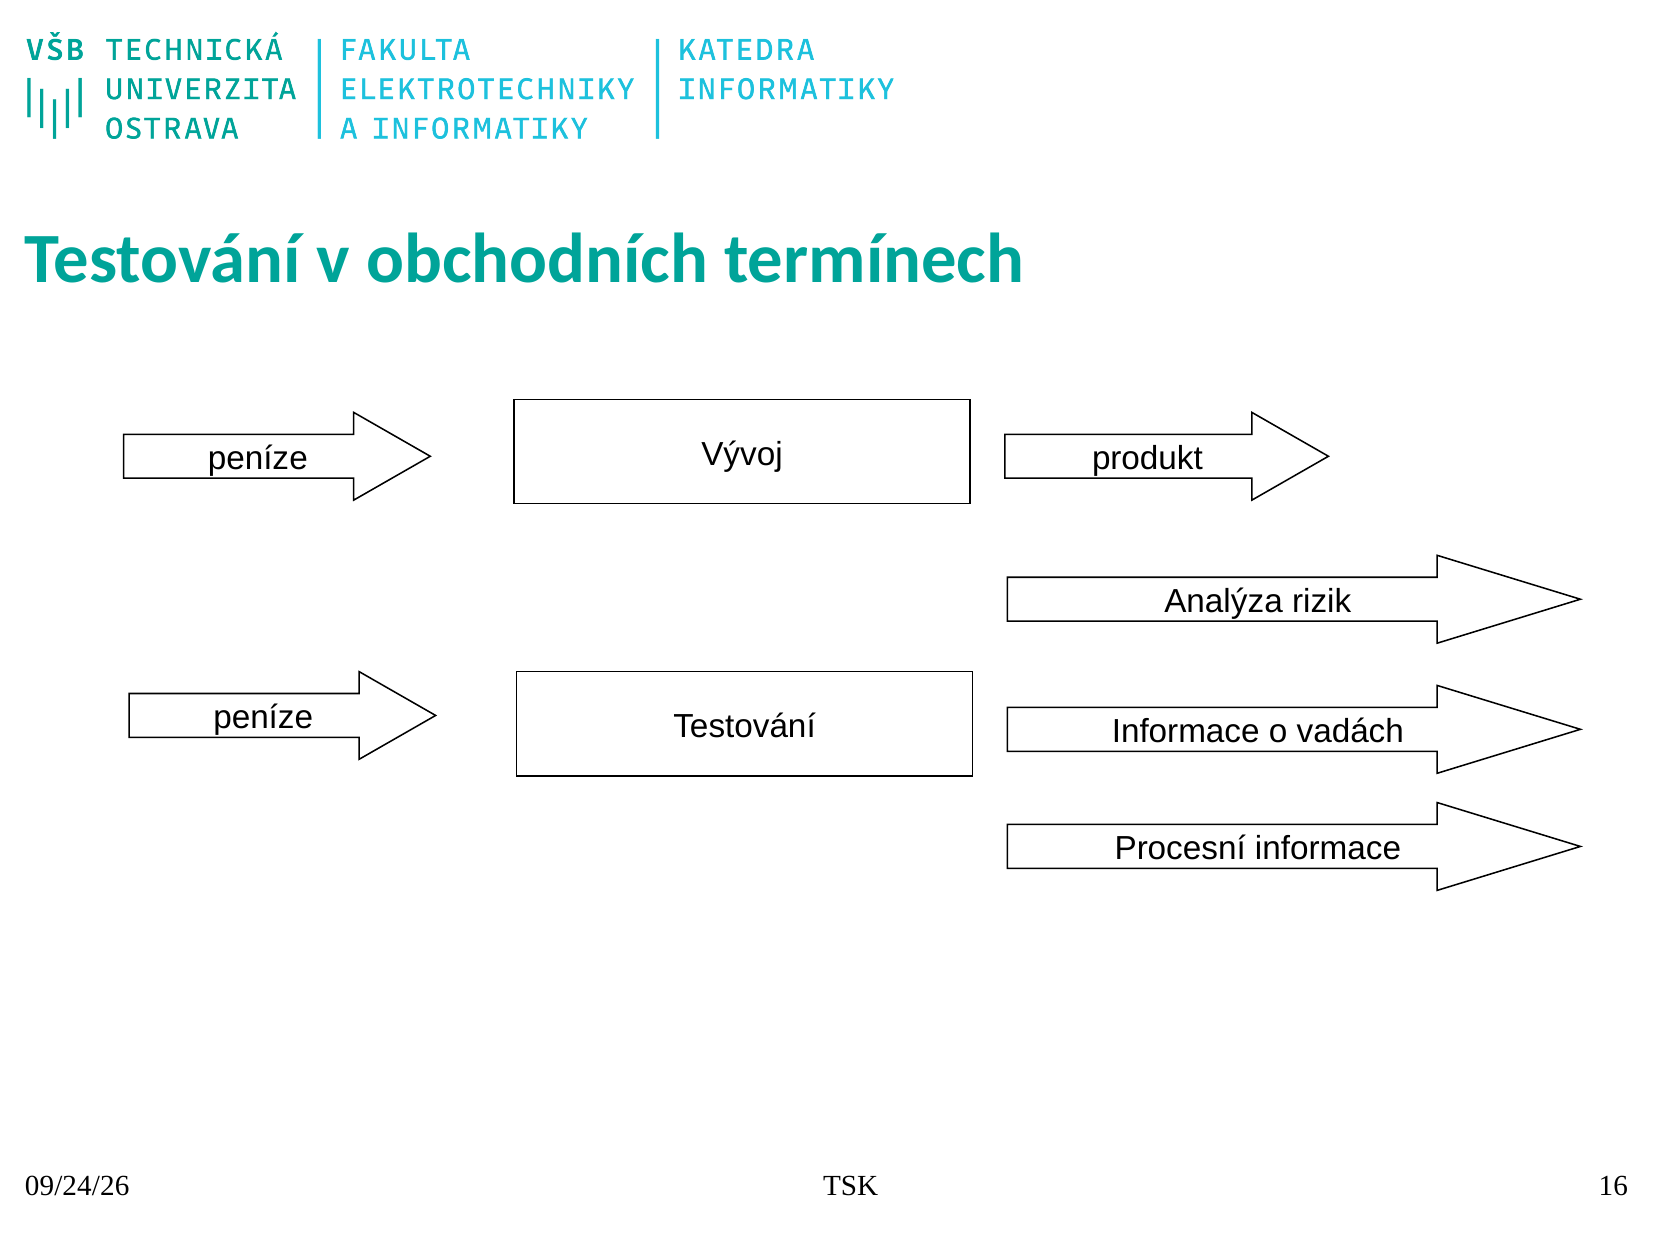

# Testování v obchodních termínech
Vývoj
peníze
produkt
Analýza rizik
peníze
Testování
Informace o vadách
Procesní informace
TSK
16